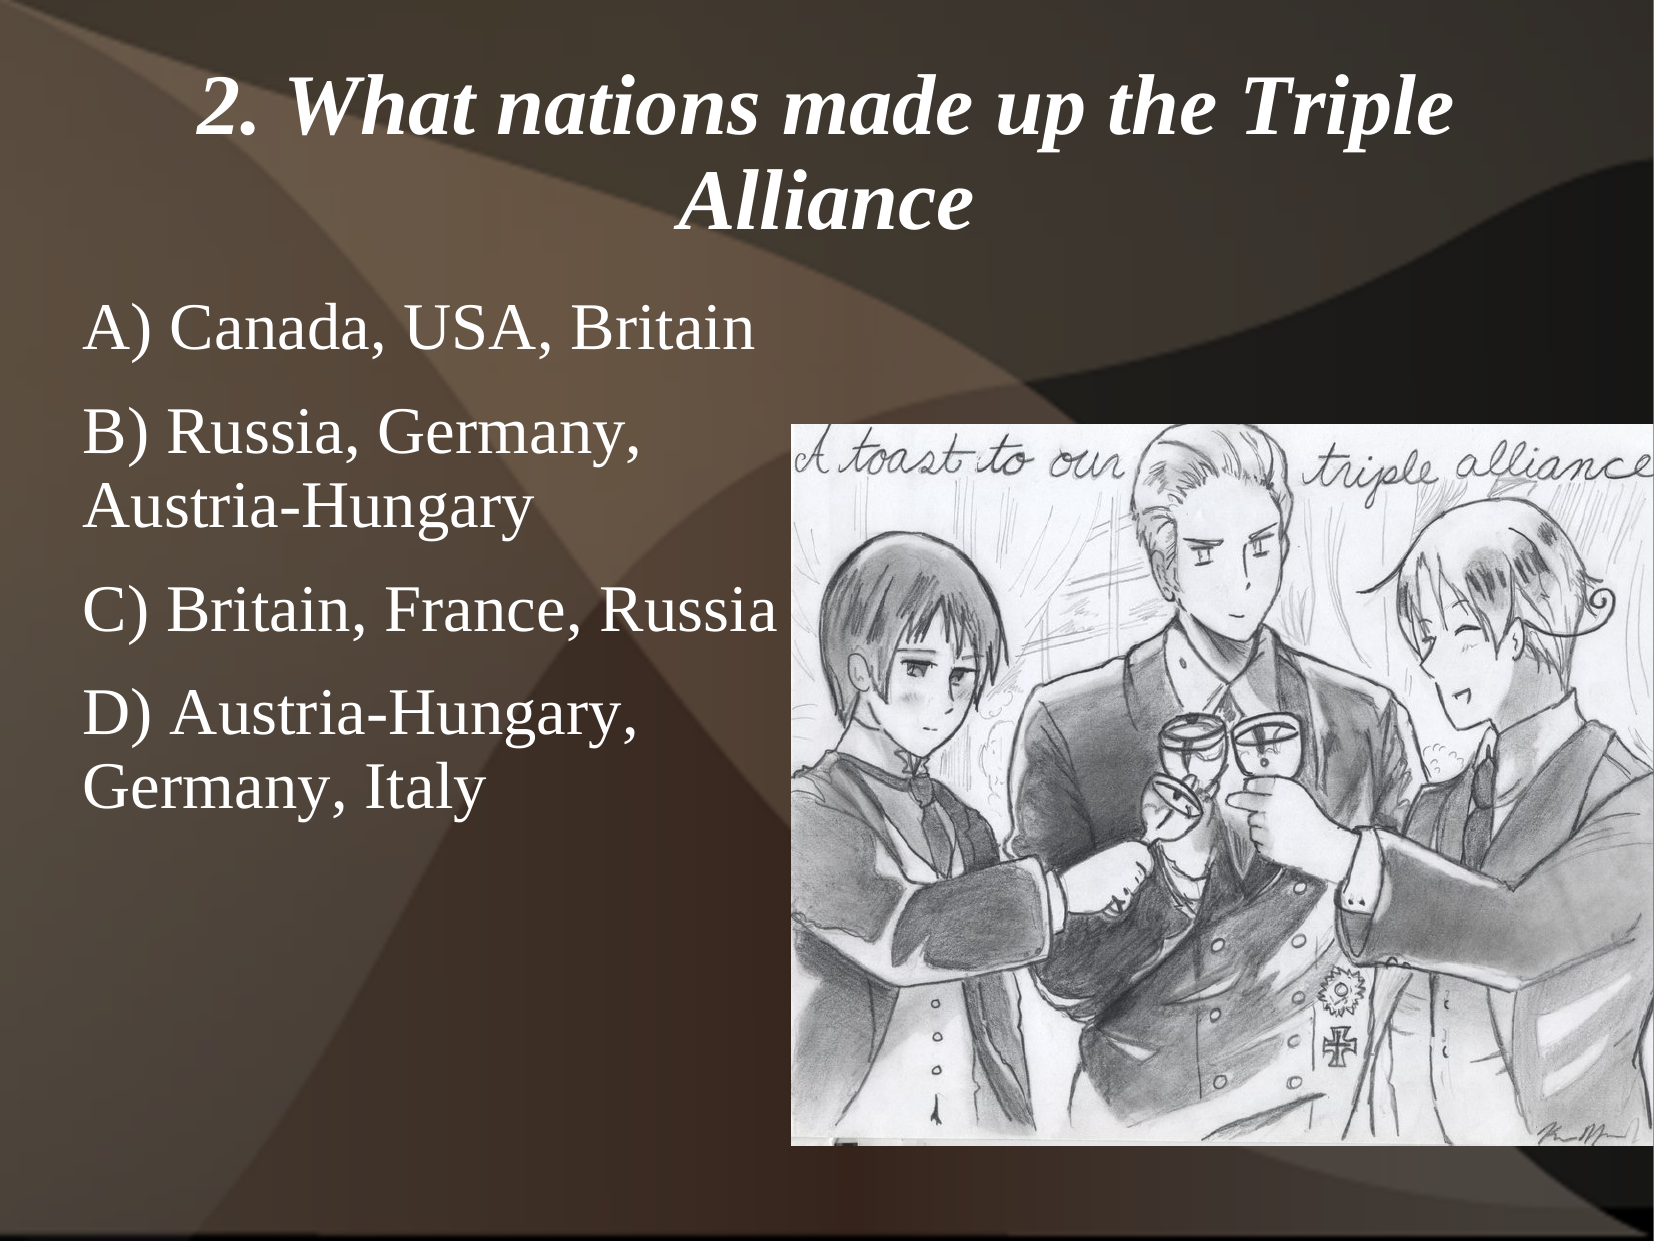

# 2. What nations made up the Triple Alliance
A) Canada, USA, Britain
B) Russia, Germany, Austria-Hungary
C) Britain, France, Russia
D) Austria-Hungary, Germany, Italy